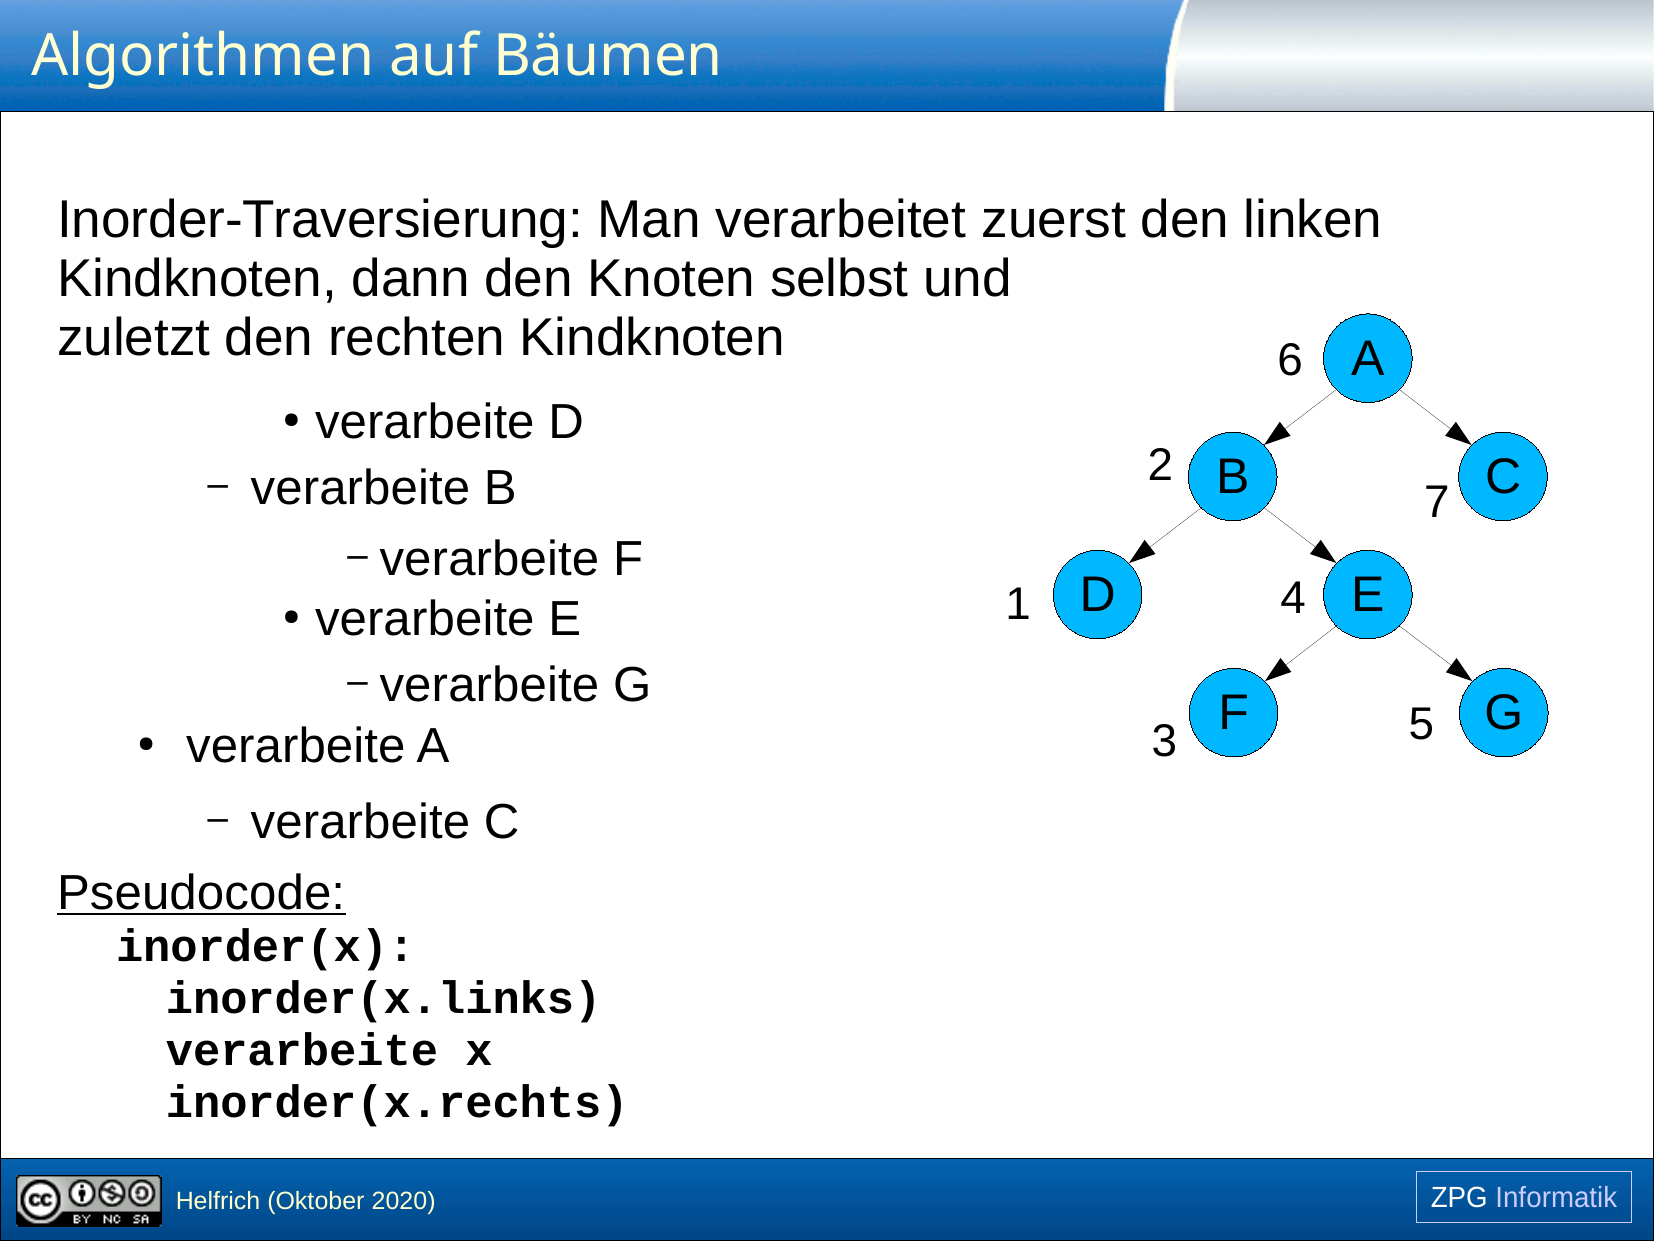

# Algorithmen auf Bäumen
Inorder-Traversierung: Man verarbeitet zuerst den linken Kindknoten, dann den Knoten selbst und
zuletzt den rechten Kindknoten
verarbeite D
verarbeite B
verarbeite F
verarbeite E
verarbeite G
verarbeite A
verarbeite C
Pseudocode:
 inorder(x):
 inorder(x.links)
 verarbeite x
 inorder(x.rechts)
A
B
C
D
E
F
G
6
2
7
4
1
5
3